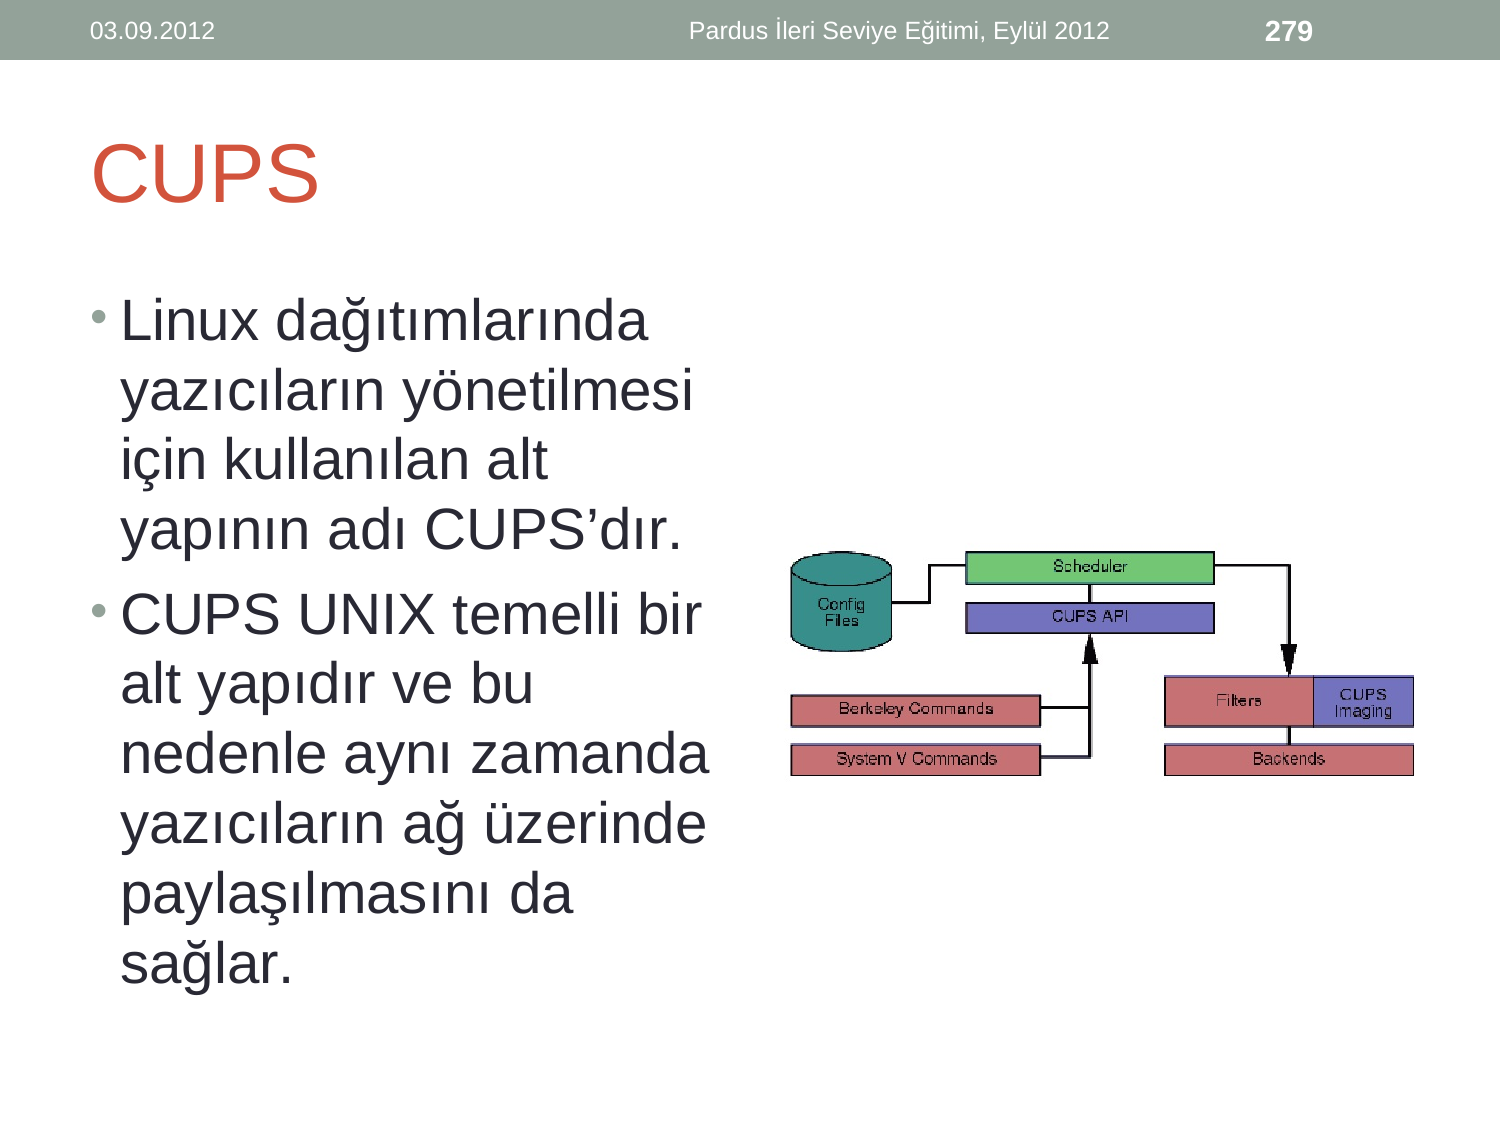

03.09.2012
Pardus İleri Seviye Eğitimi, Eylül 2012
# CUPS
Linux dağıtımlarında yazıcıların yönetilmesi için kullanılan alt yapının adı CUPS’dır.
CUPS UNIX temelli bir alt yapıdır ve bu nedenle aynı zamanda yazıcıların ağ üzerinde paylaşılmasını da sağlar.